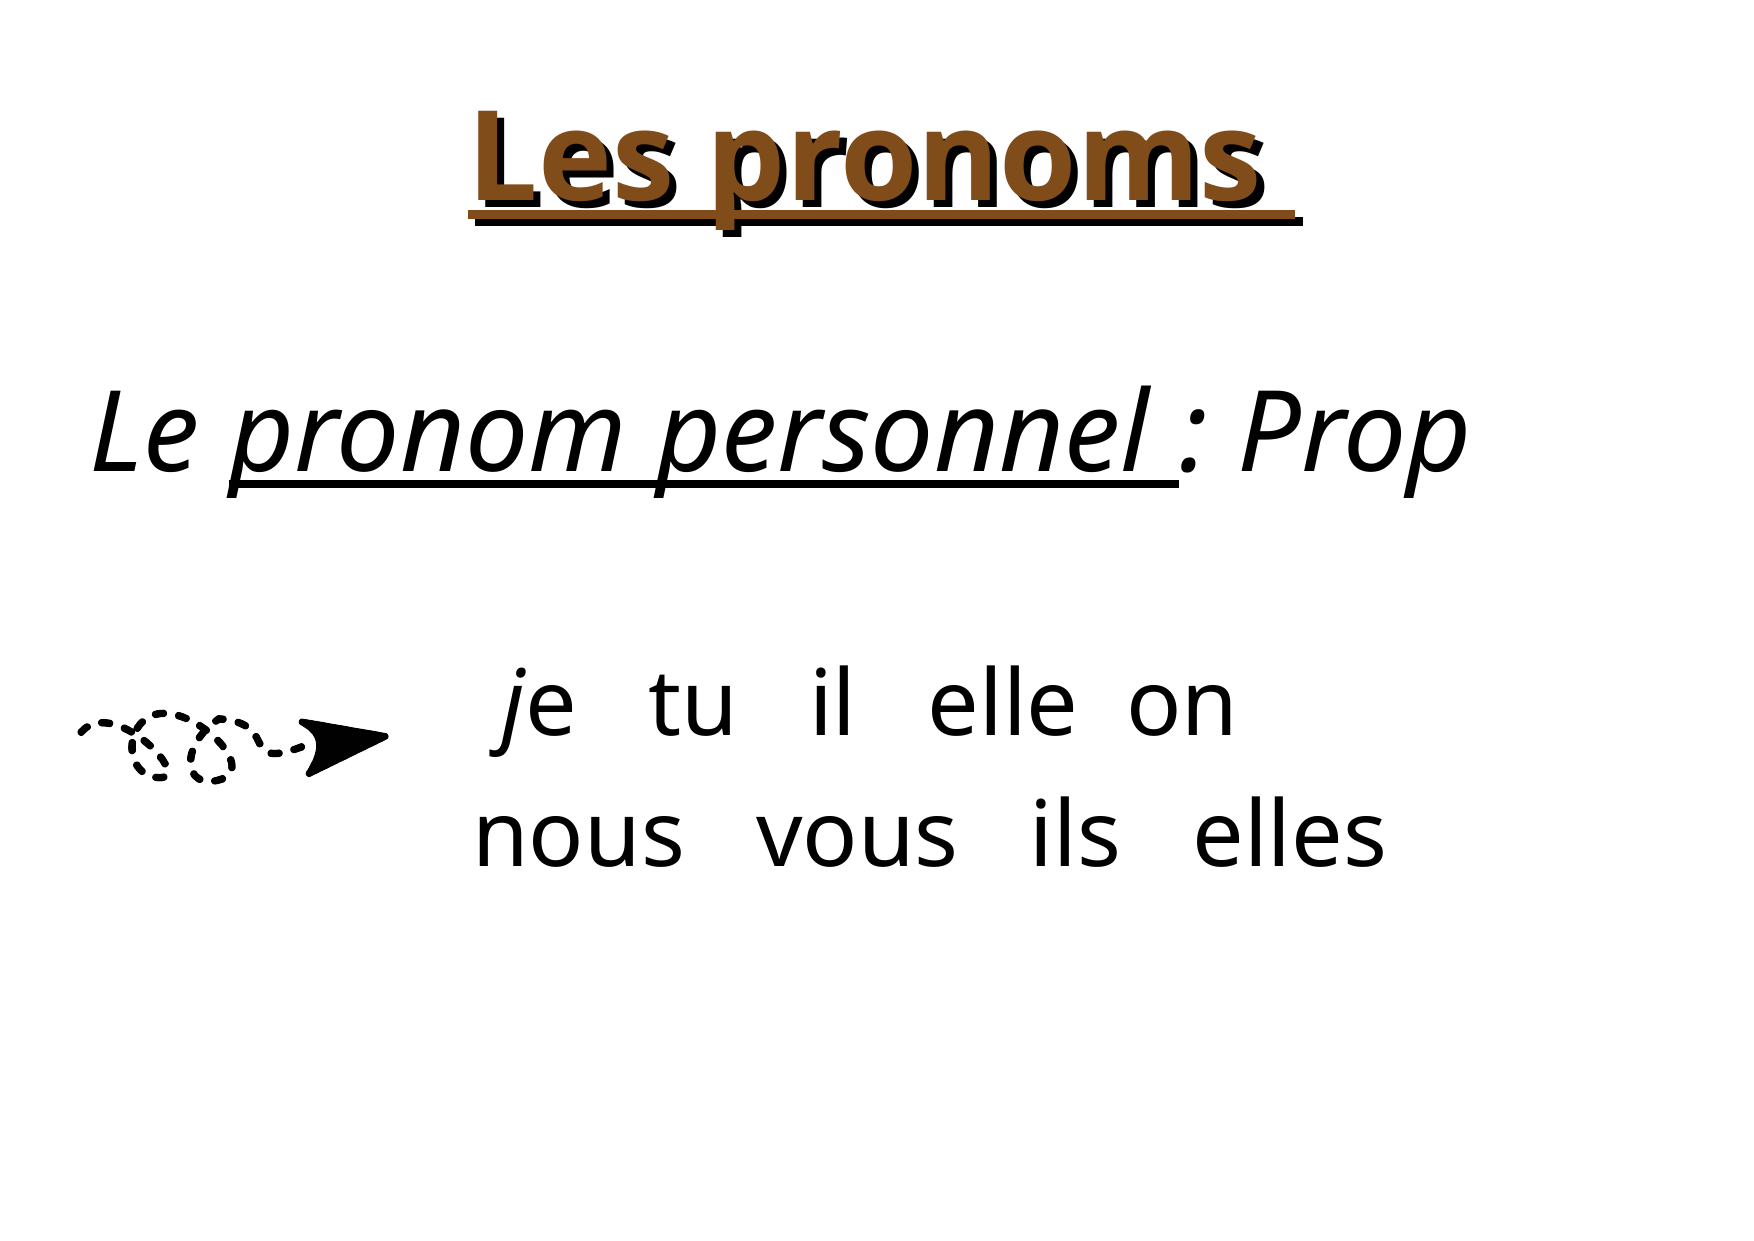

Les pronoms
Le pronom personnel : Prop
 je tu il elle on
nous vous ils elles